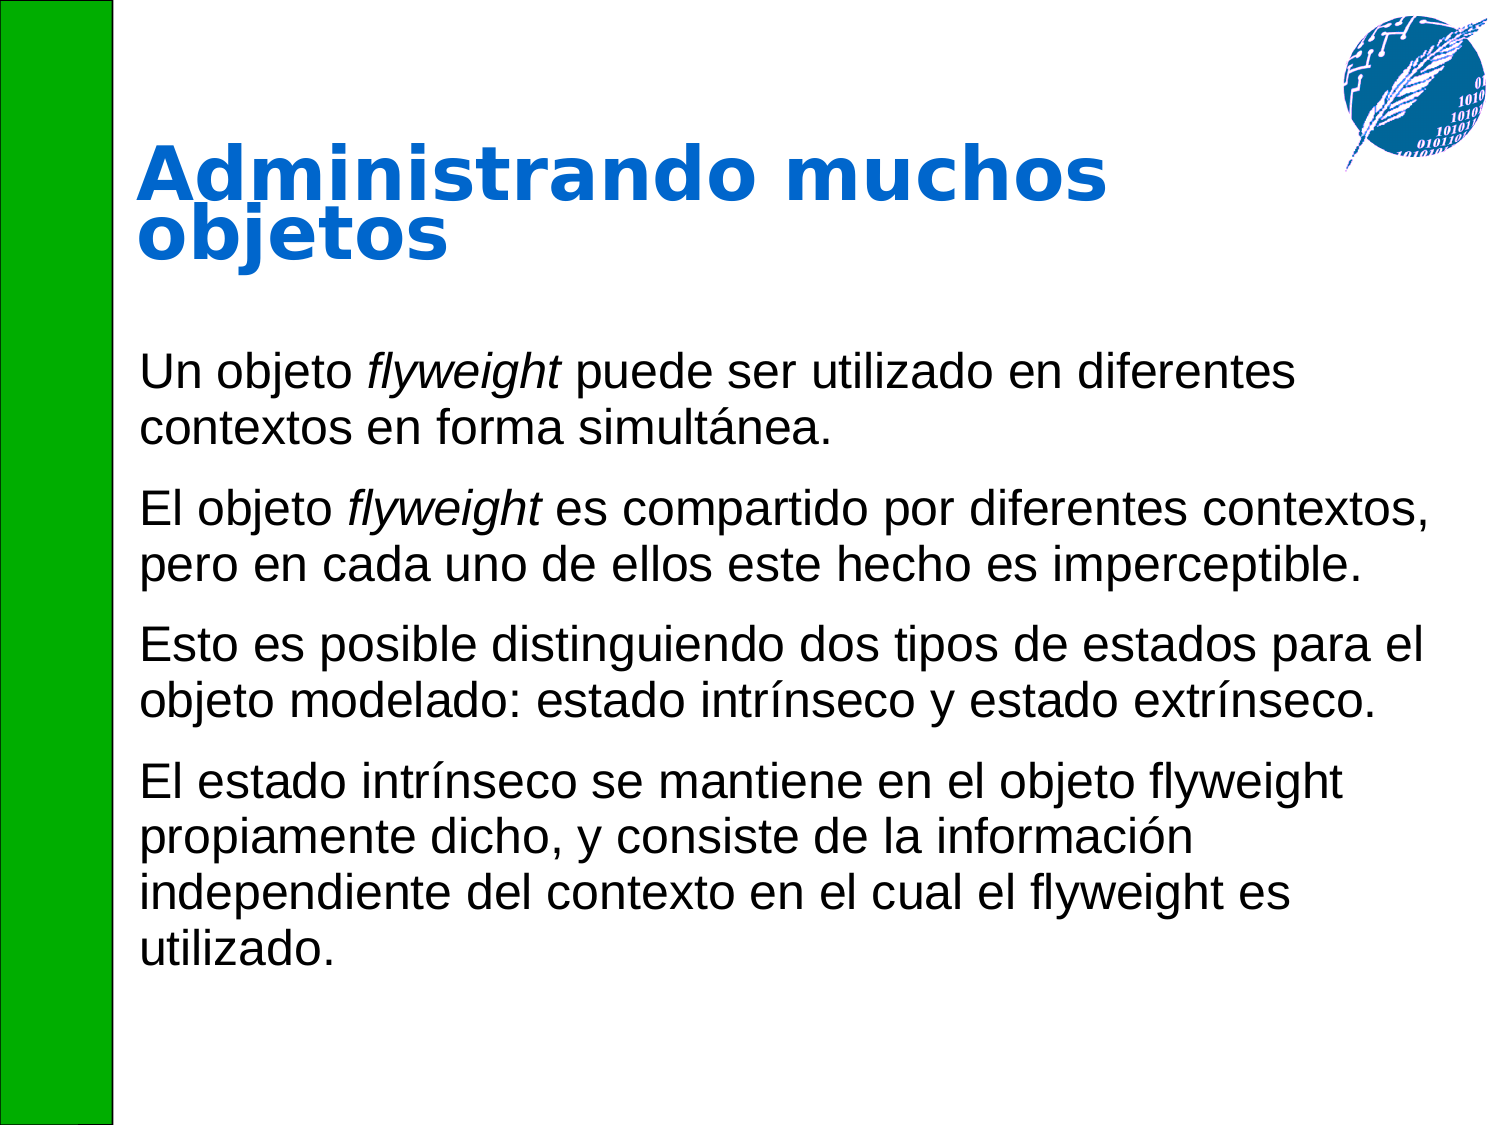

# Administrando muchos objetos
Un objeto flyweight puede ser utilizado en diferentes contextos en forma simultánea.
El objeto flyweight es compartido por diferentes contextos, pero en cada uno de ellos este hecho es imperceptible.
Esto es posible distinguiendo dos tipos de estados para el objeto modelado: estado intrínseco y estado extrínseco.
El estado intrínseco se mantiene en el objeto flyweight propiamente dicho, y consiste de la información independiente del contexto en el cual el flyweight es utilizado.